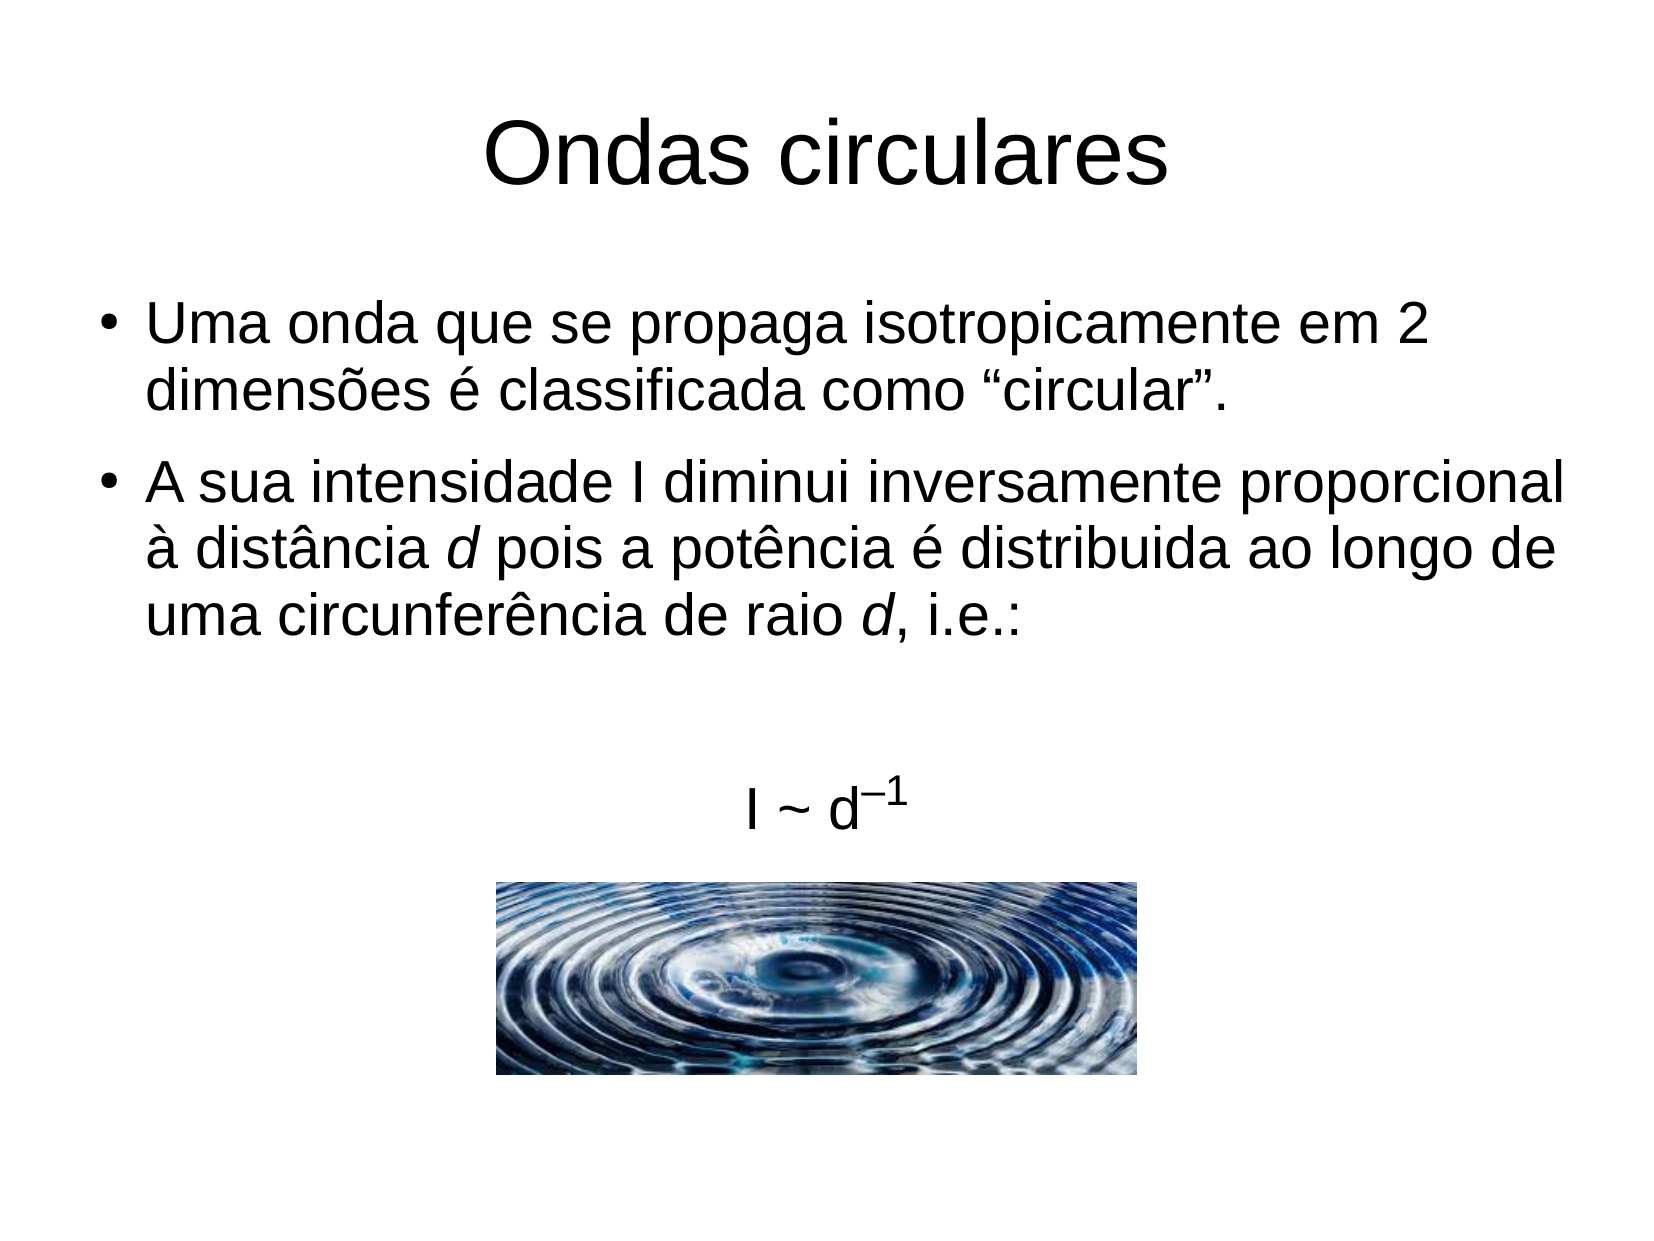

# Ondas circulares
Uma onda que se propaga isotropicamente em 2 dimensões é classificada como “circular”.
A sua intensidade I diminui inversamente proporcional à distância d pois a potência é distribuida ao longo de uma circunferência de raio d, i.e.:
I ~ d–1